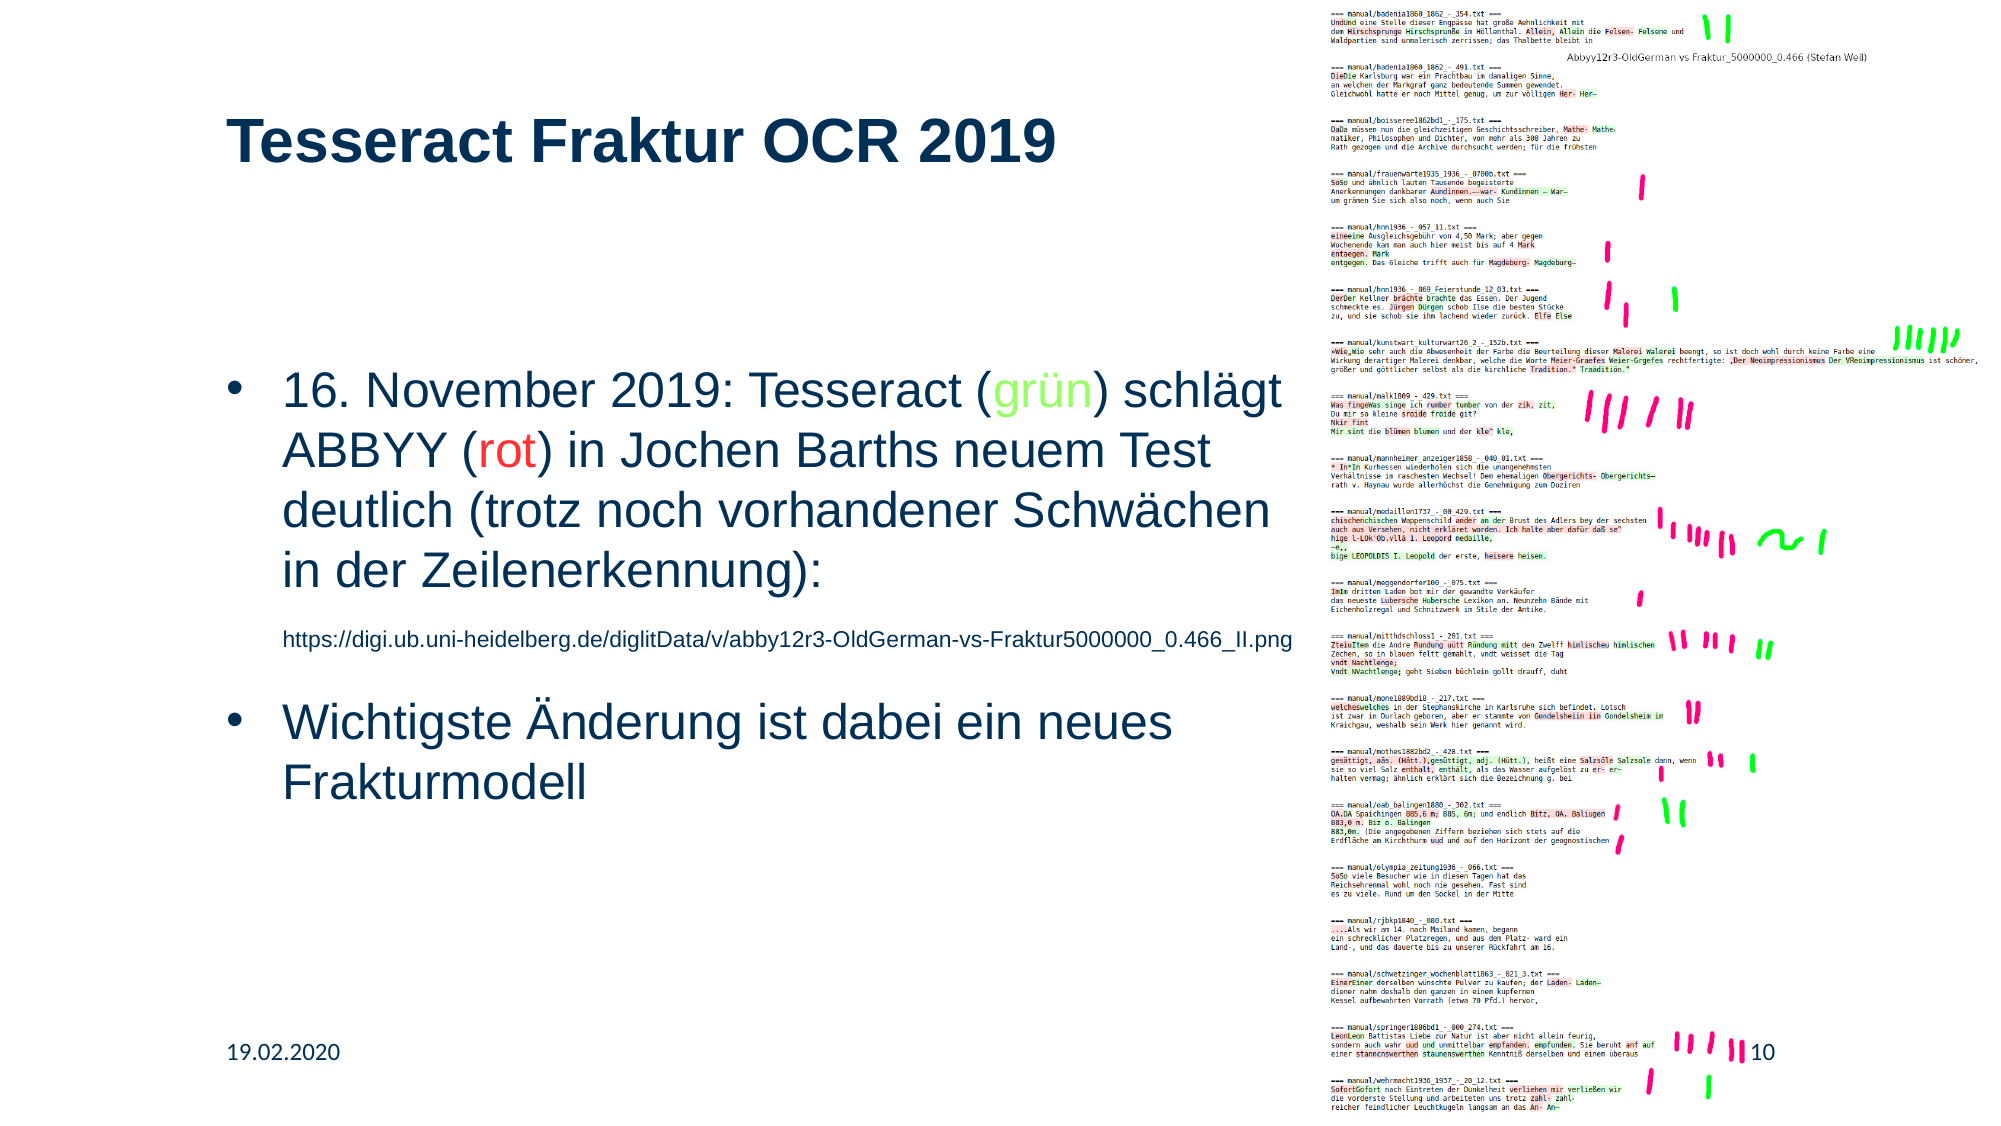

# Tesseract Fraktur OCR 2019
16. November 2019: Tesseract (grün) schlägt
ABBYY (rot) in Jochen Barths neuem Test
deutlich (trotz noch vorhandener Schwächen
in der Zeilenerkennung):
https://digi.ub.uni-heidelberg.de/diglitData/v/abby12r3-OldGerman-vs-Fraktur5000000_0.466_II.png
Wichtigste Änderung ist dabei ein neues
Frakturmodell
19.02.2020